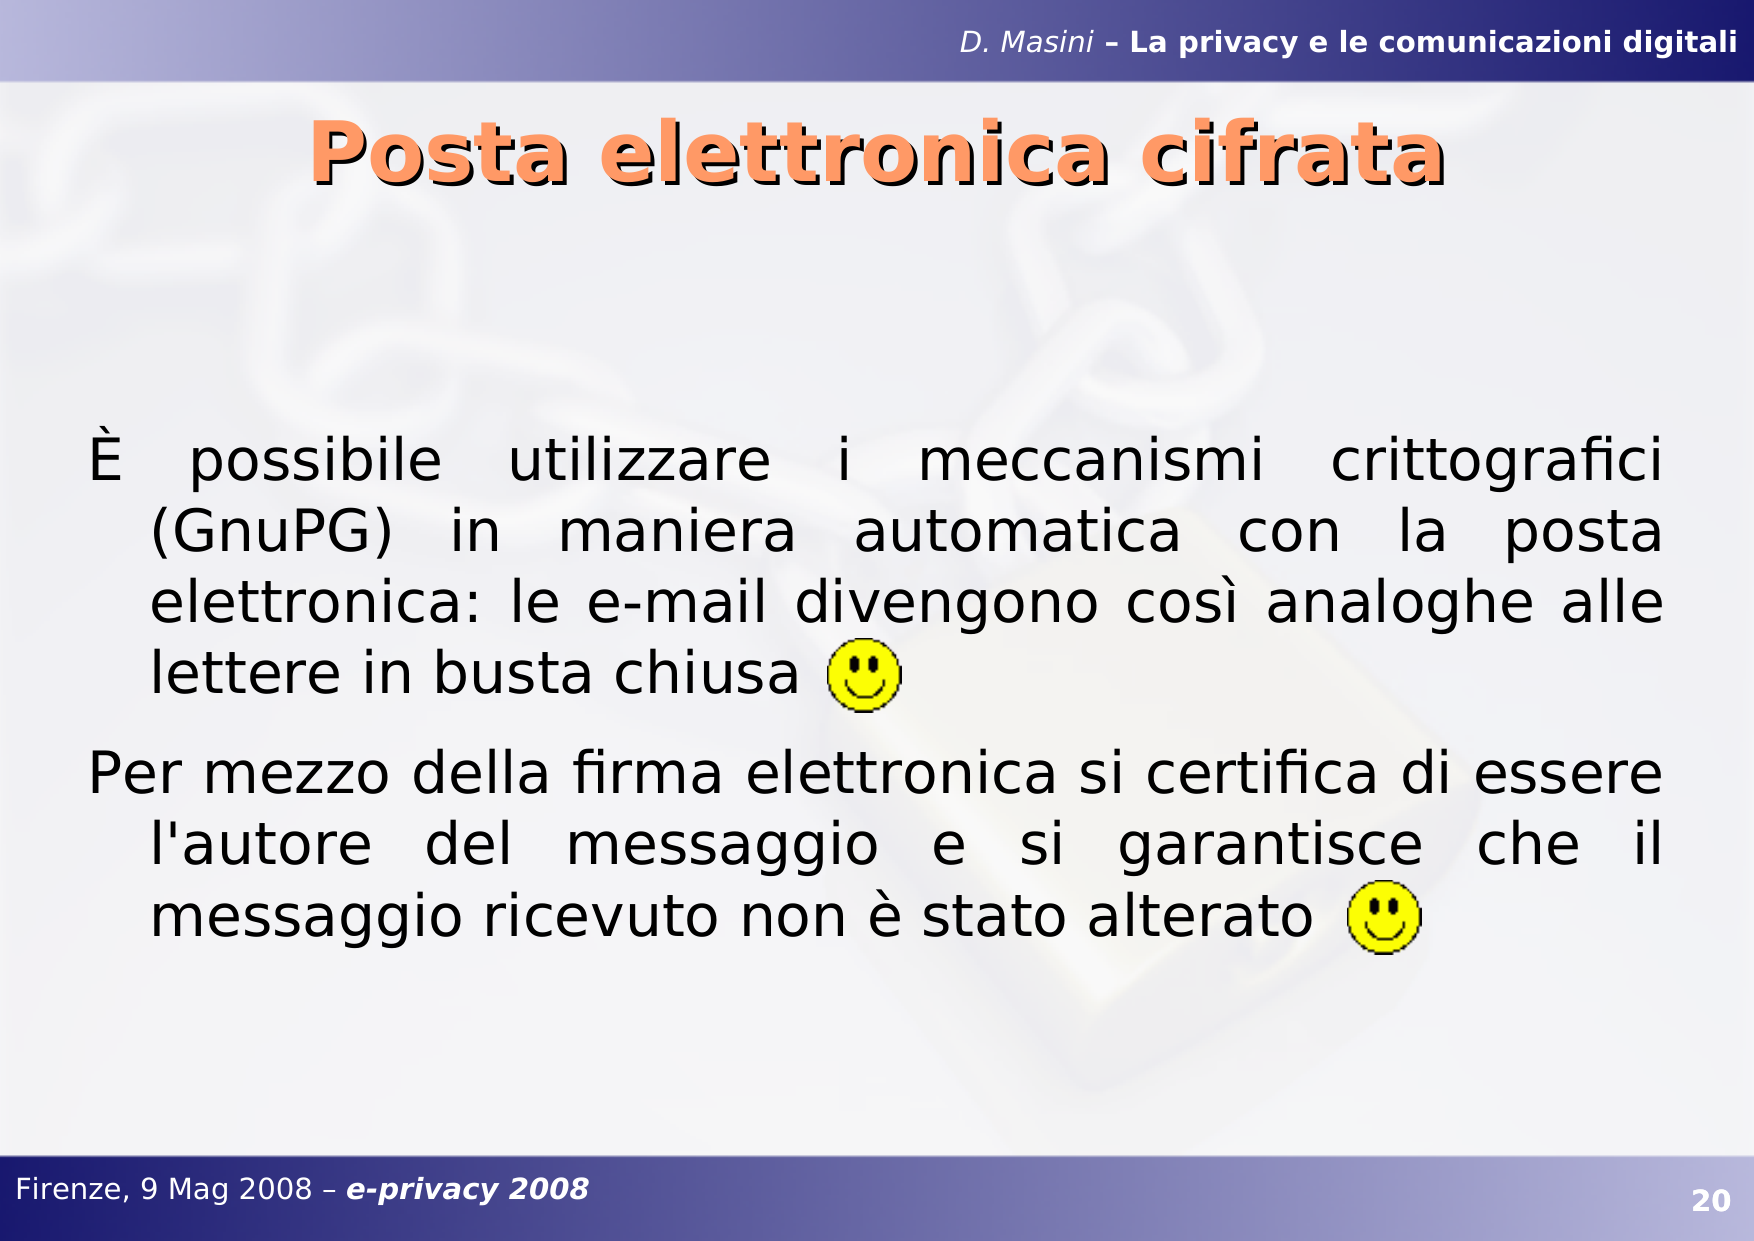

# Posta elettronica cifrata
È possibile utilizzare i meccanismi crittografici (GnuPG) in maniera automatica con la posta elettronica: le e-mail divengono così analoghe alle lettere in busta chiusa
Per mezzo della firma elettronica si certifica di essere l'autore del messaggio e si garantisce che il messaggio ricevuto non è stato alterato